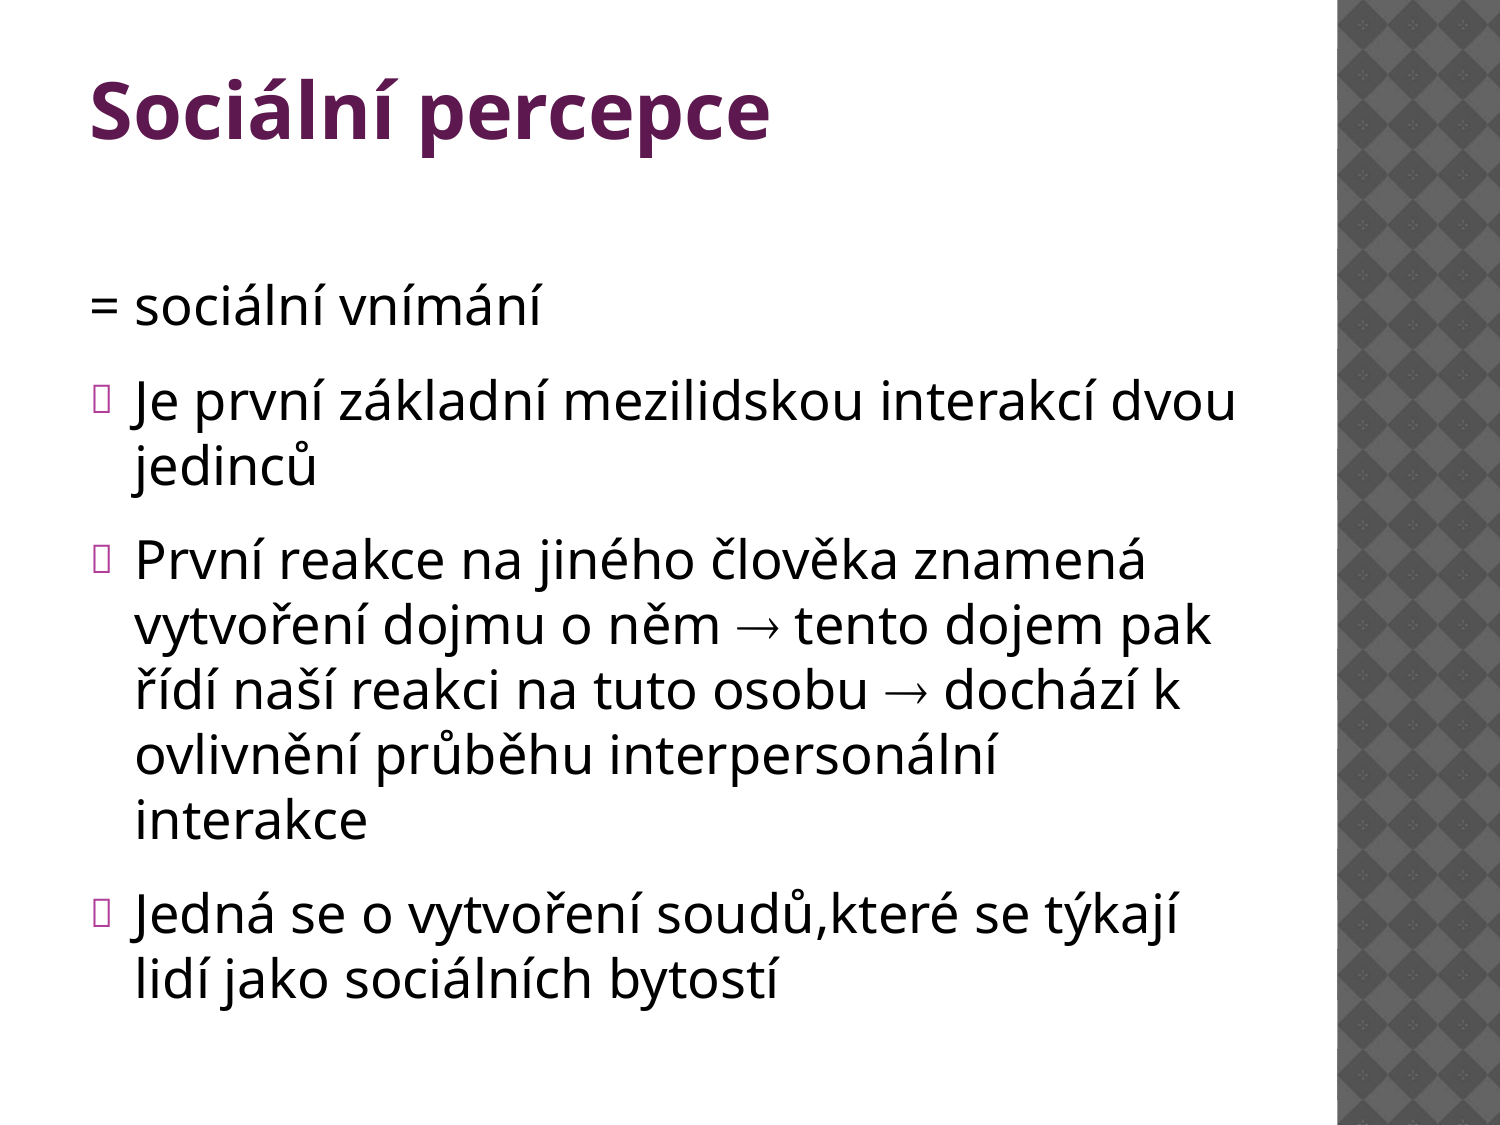

# Sociální percepce
= sociální vnímání
Je první základní mezilidskou interakcí dvou jedinců
První reakce na jiného člověka znamená vytvoření dojmu o něm  tento dojem pak řídí naší reakci na tuto osobu  dochází k ovlivnění průběhu interpersonální interakce
Jedná se o vytvoření soudů,které se týkají lidí jako sociálních bytostí